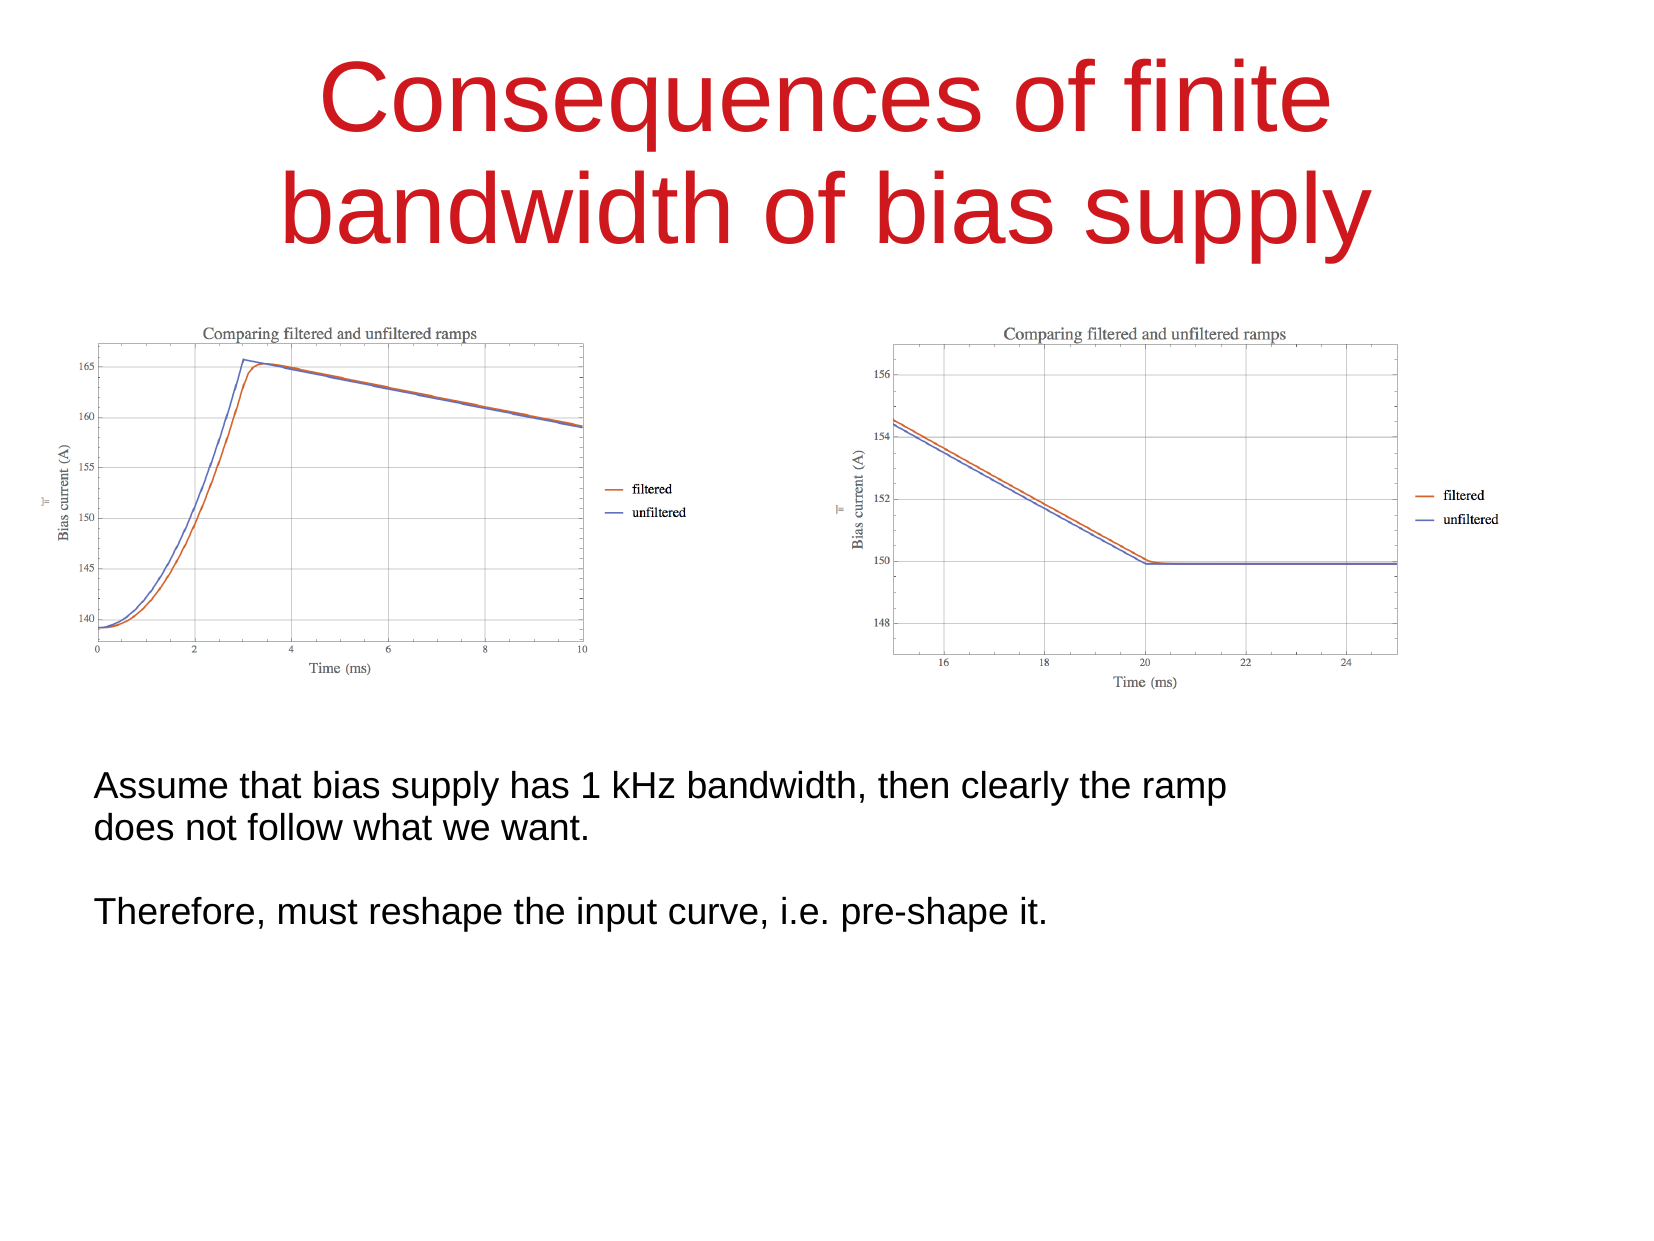

# Consequences of finite bandwidth of bias supply
Assume that bias supply has 1 kHz bandwidth, then clearly the ramp does not follow what we want.
Therefore, must reshape the input curve, i.e. pre-shape it.